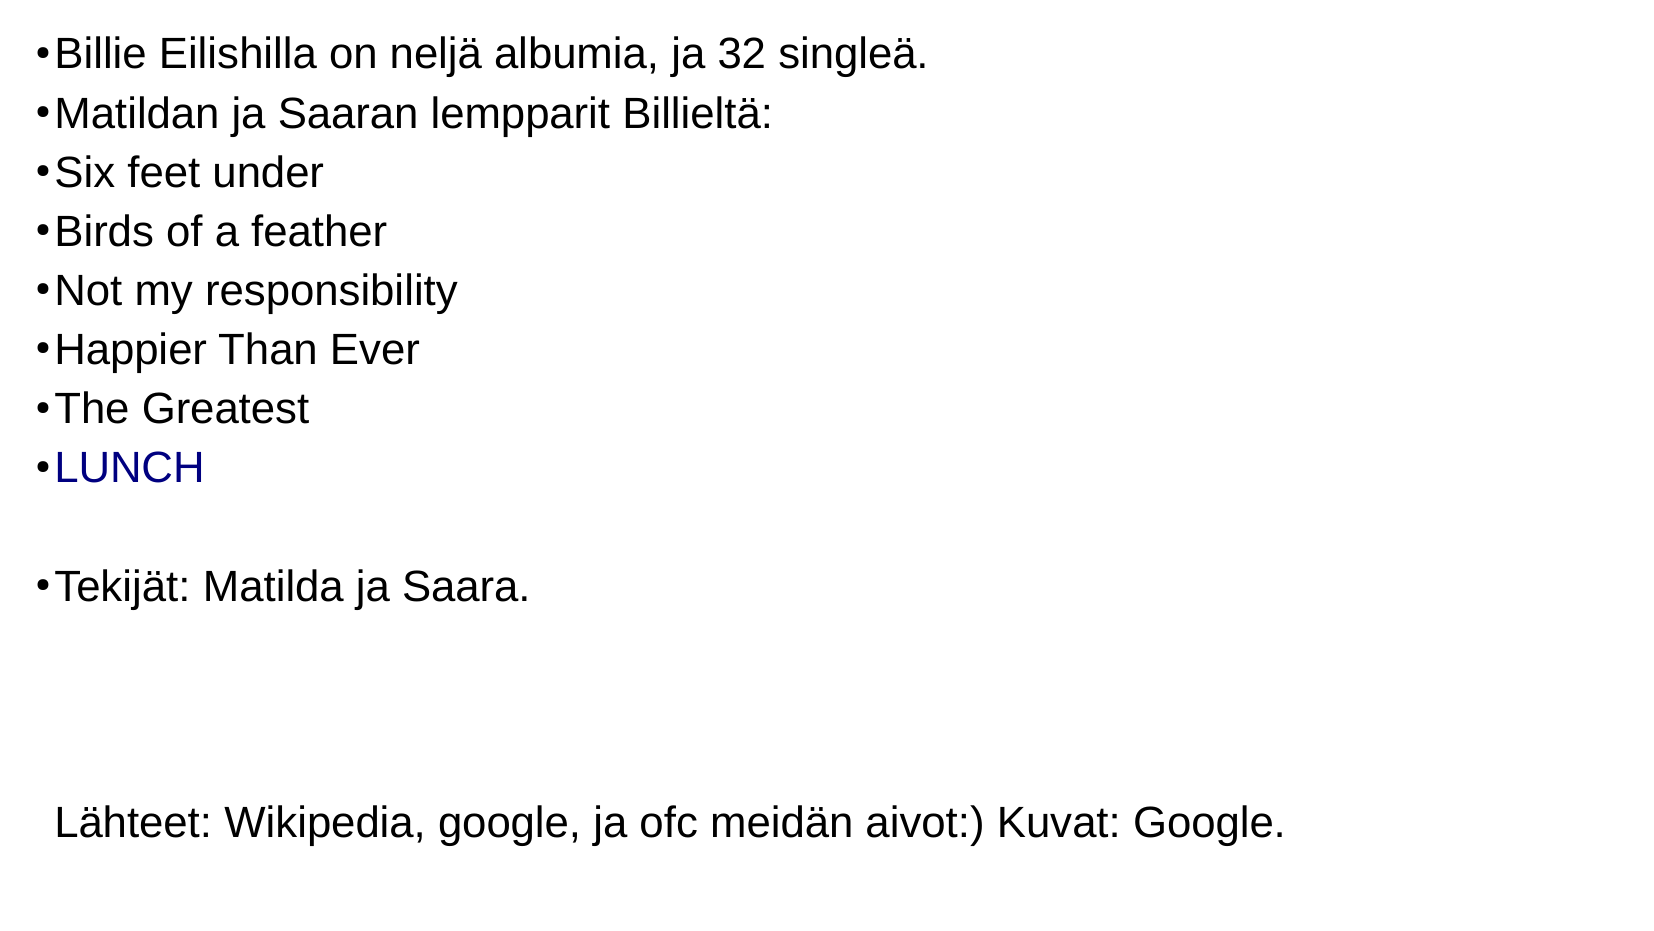

#
Billie Eilishilla on neljä albumia, ja 32 singleä.
Matildan ja Saaran lempparit Billieltä:
Six feet under
Birds of a feather
Not my responsibility
Happier Than Ever
The Greatest
LUNCH
Tekijät: Matilda ja Saara.
Lähteet: Wikipedia, google, ja ofc meidän aivot:) Kuvat: Google.